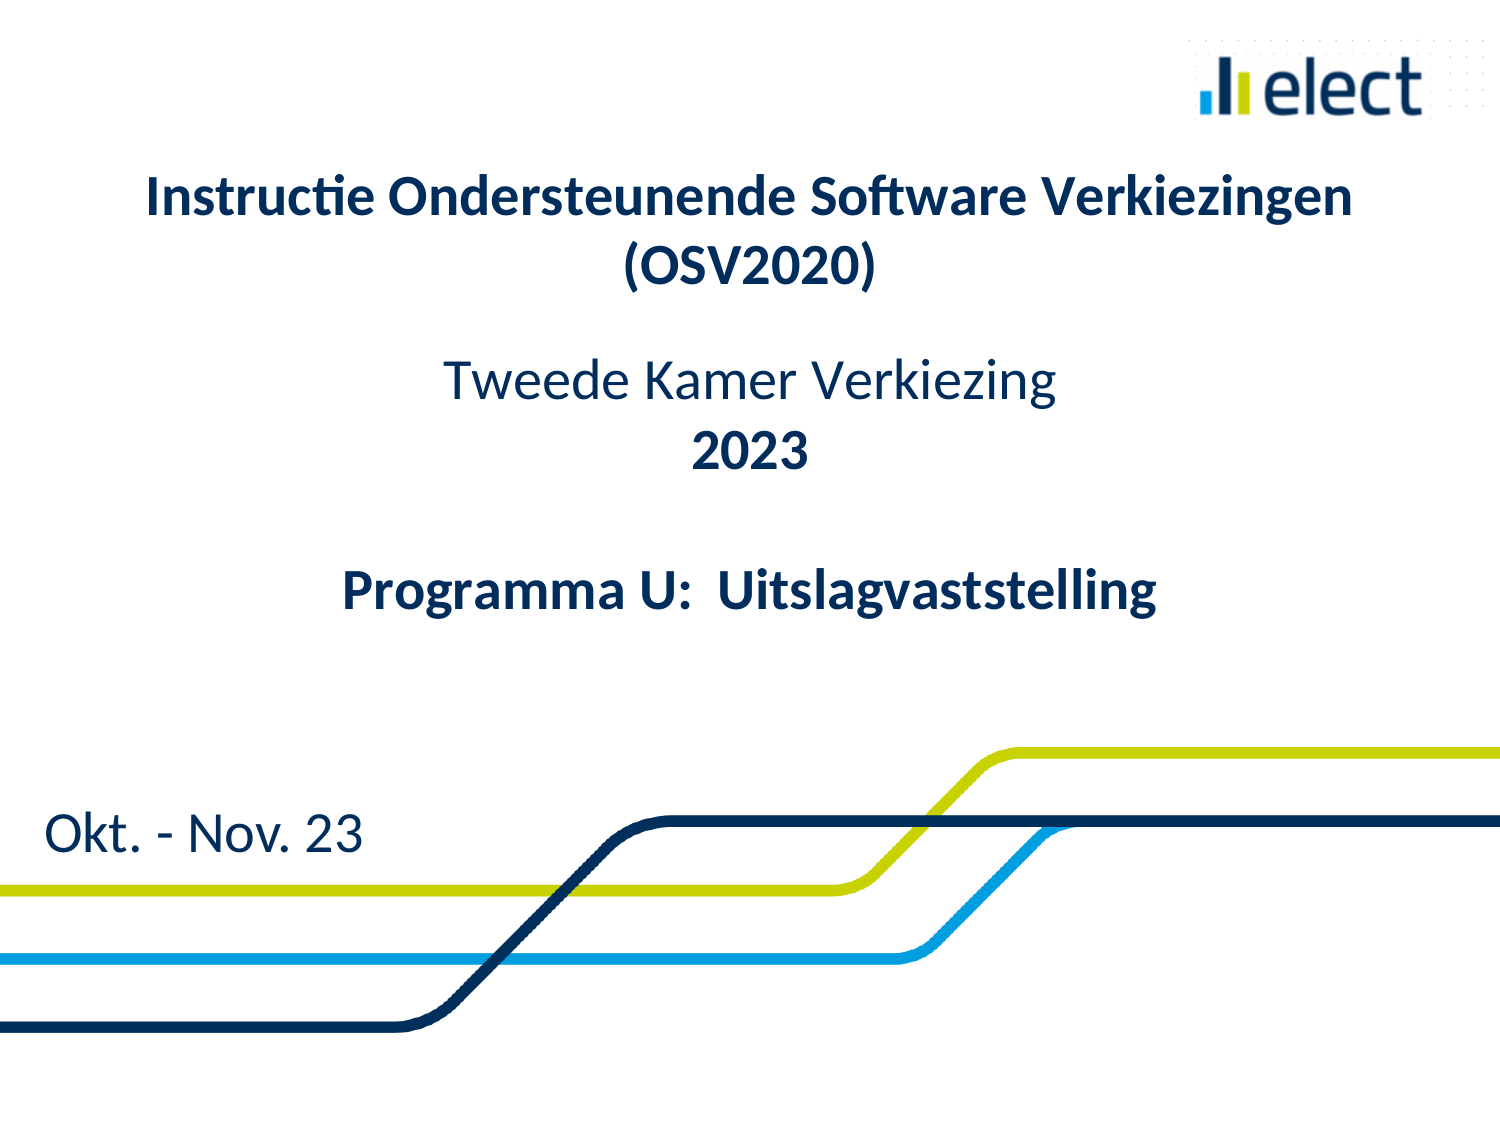

# Instructie Ondersteunende Software Verkiezingen (OSV2020) Tweede Kamer Verkiezing 2023 Programma U: 	Uitslagvaststelling
Okt. - Nov. 23